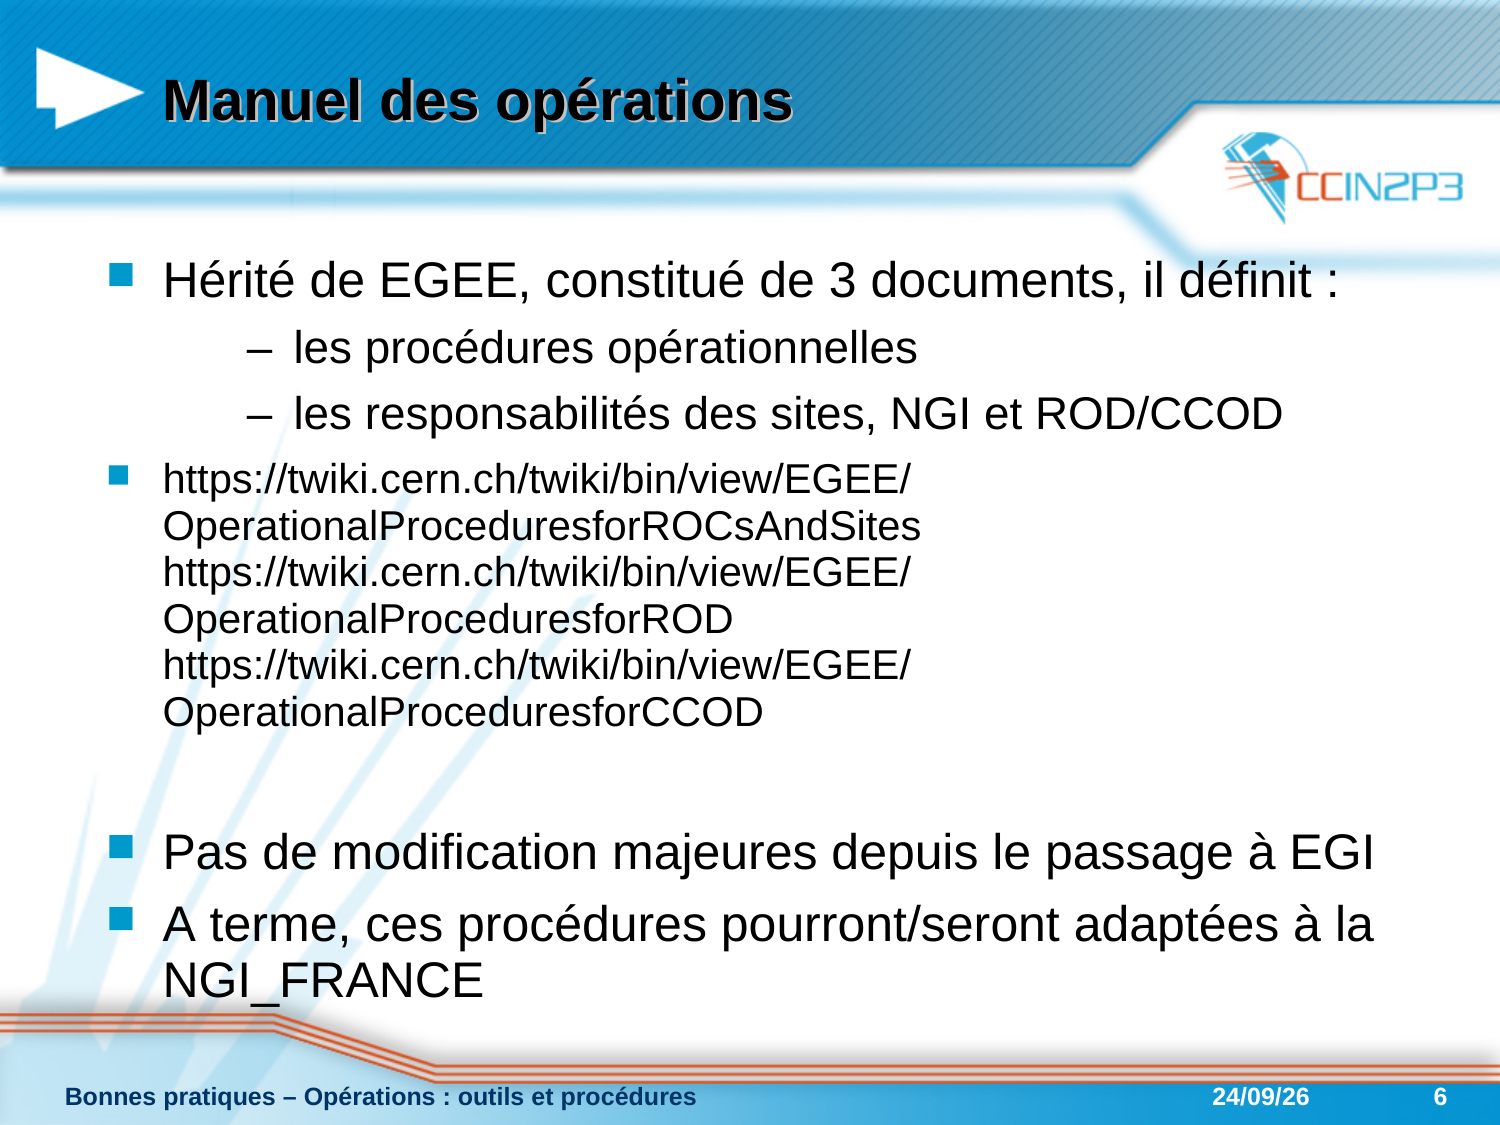

# Manuel des opérations
Hérité de EGEE, constitué de 3 documents, il définit :
les procédures opérationnelles
les responsabilités des sites, NGI et ROD/CCOD
https://twiki.cern.ch/twiki/bin/view/EGEE/OperationalProceduresforROCsAndSites
https://twiki.cern.ch/twiki/bin/view/EGEE/OperationalProceduresforROD
https://twiki.cern.ch/twiki/bin/view/EGEE/OperationalProceduresforCCOD
Pas de modification majeures depuis le passage à EGI
A terme, ces procédures pourront/seront adaptées à la NGI_FRANCE
Votre Nom / Titre de la présentation
6